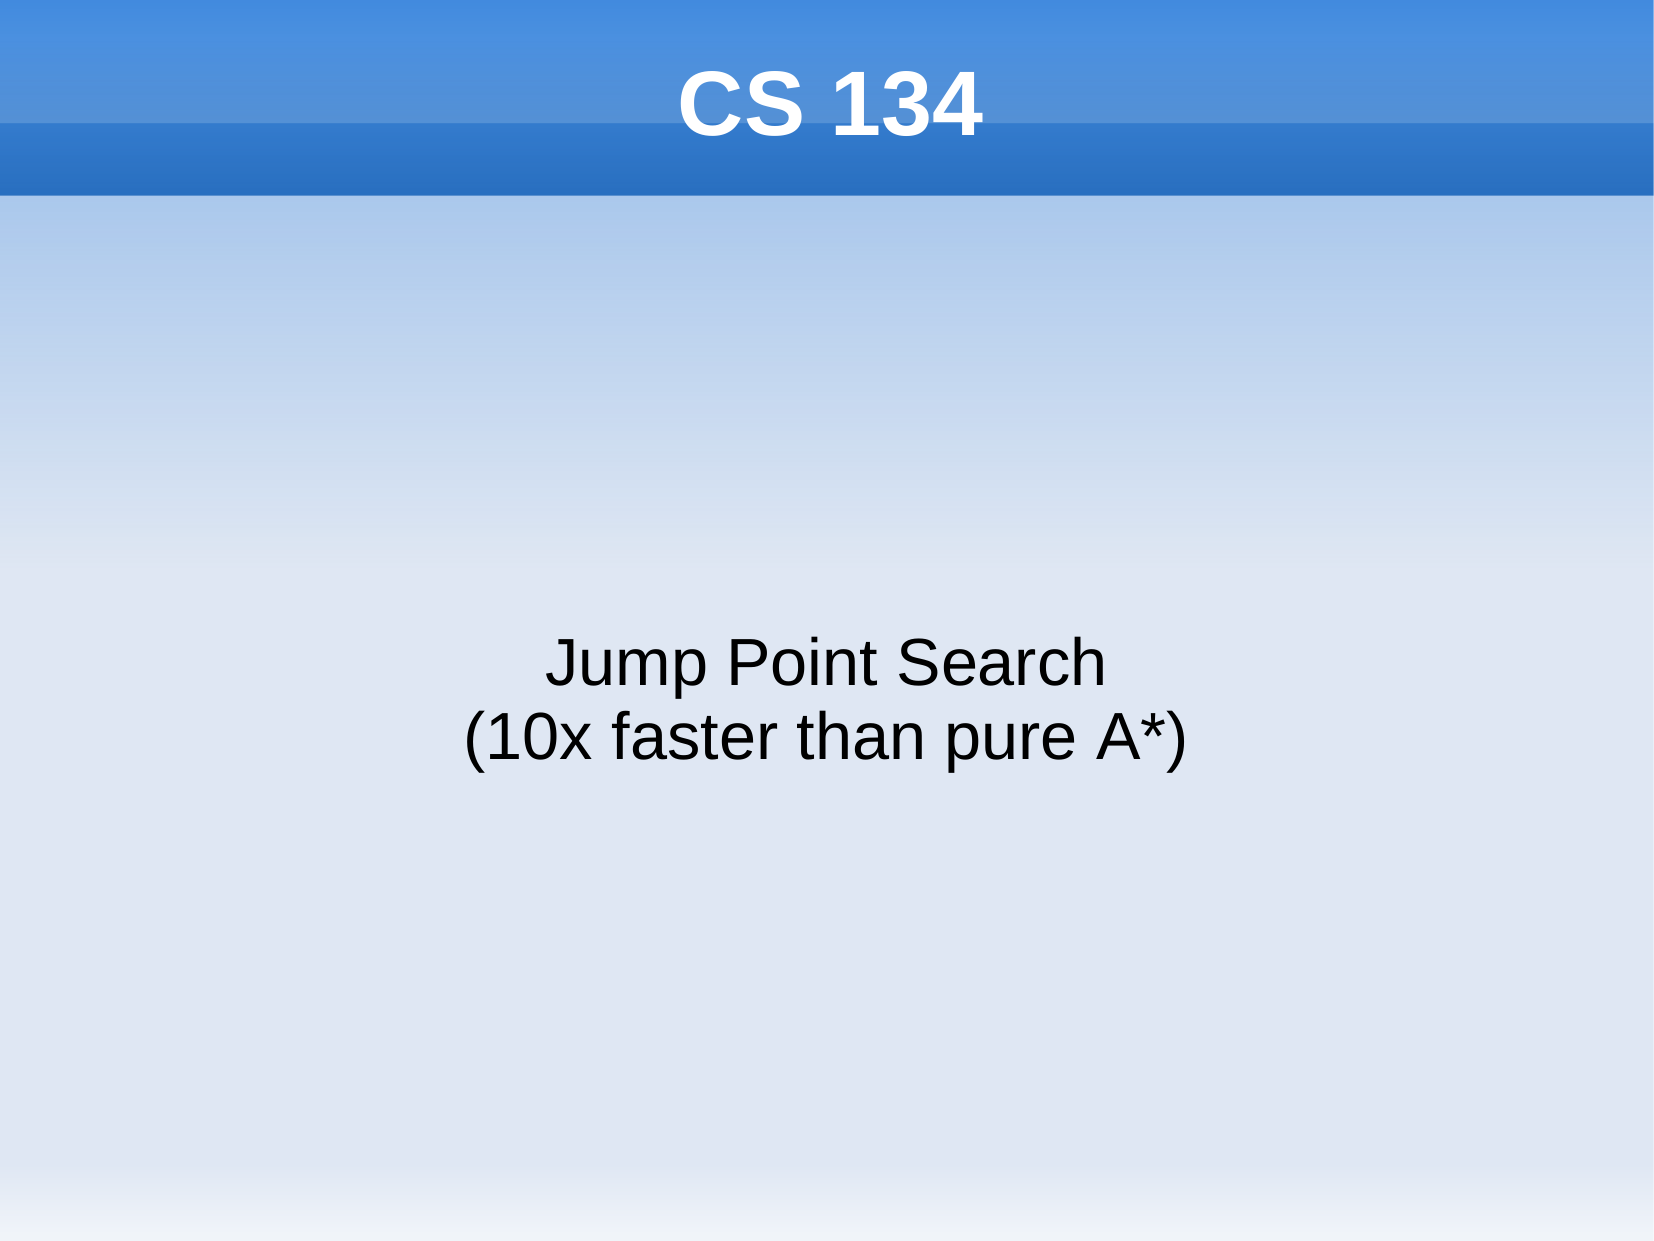

# CS 134
Jump Point Search
(10x faster than pure A*)